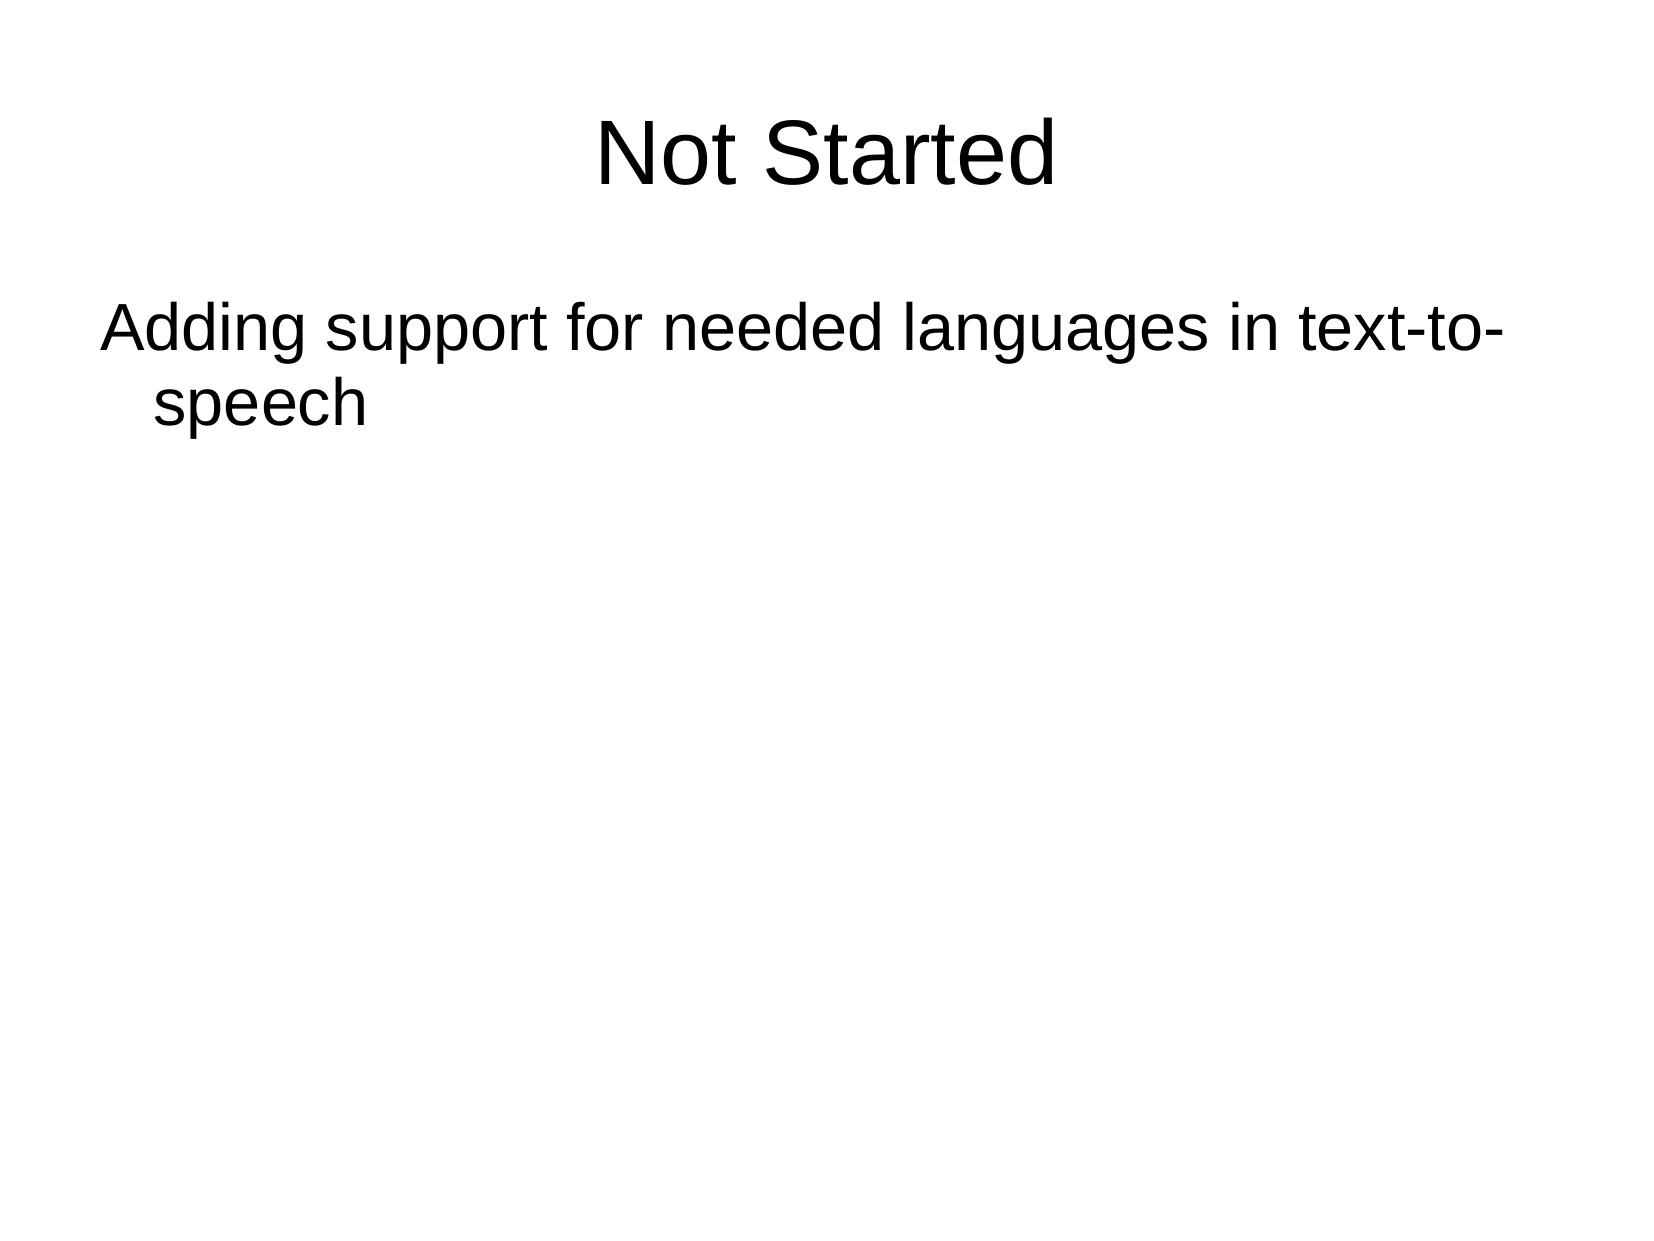

# Not Started
Adding support for needed languages in text-to-speech